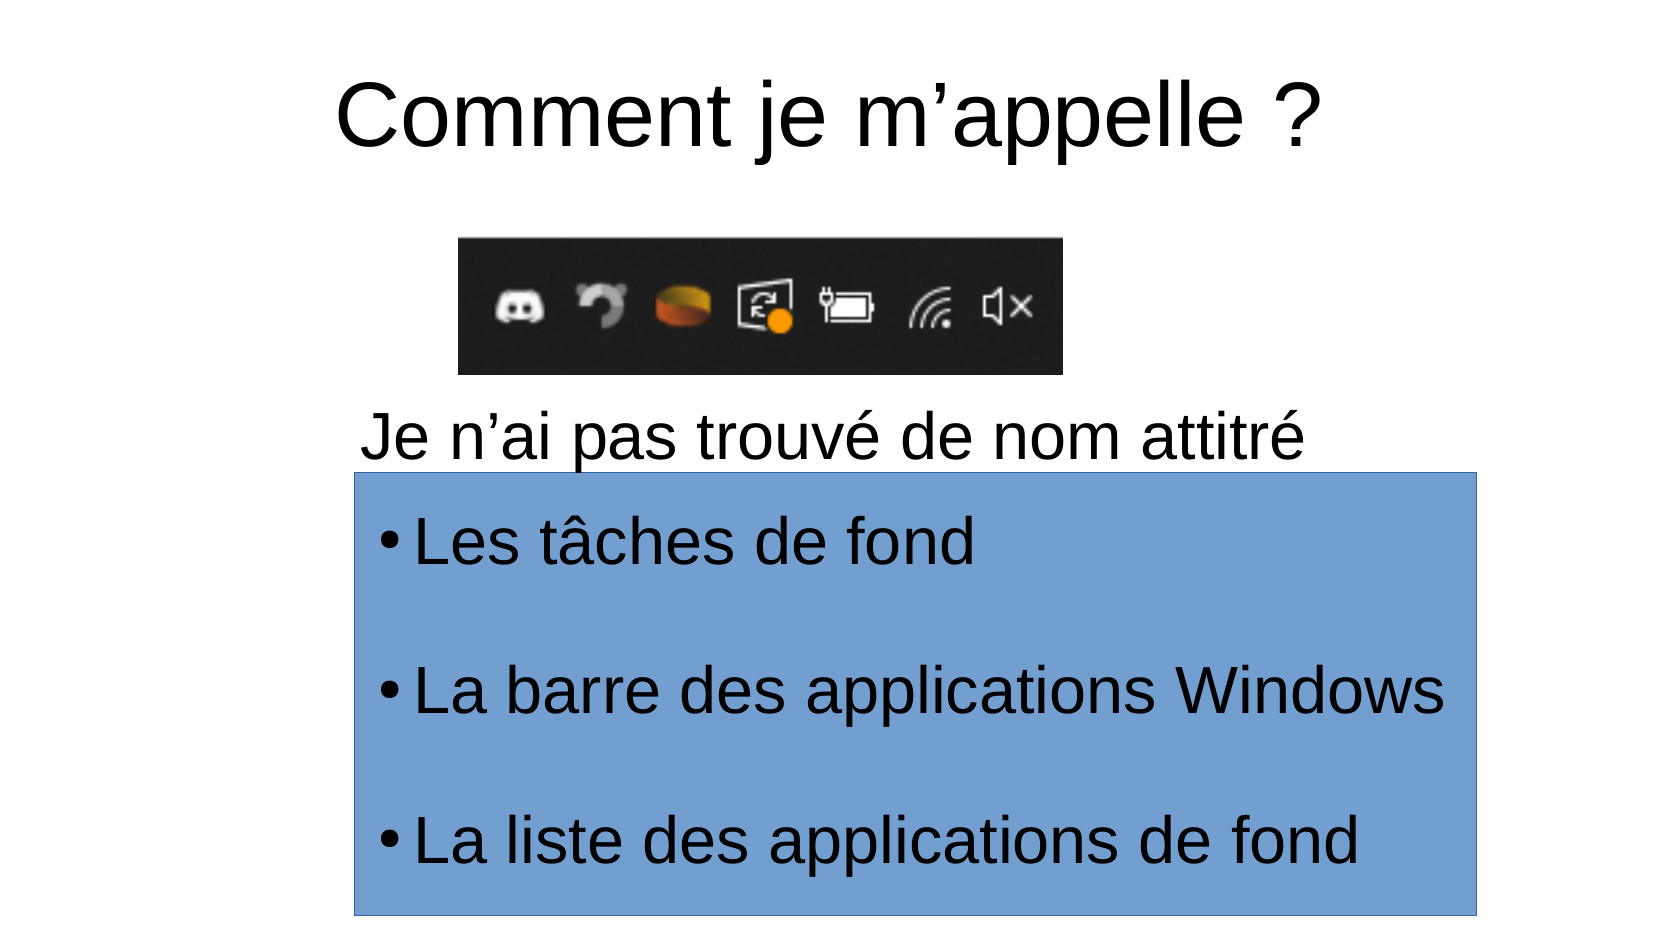

# Comment je m’appelle ?
Je n’ai pas trouvé de nom attitré
Les tâches de fond
La barre des applications Windows
La liste des applications de fond